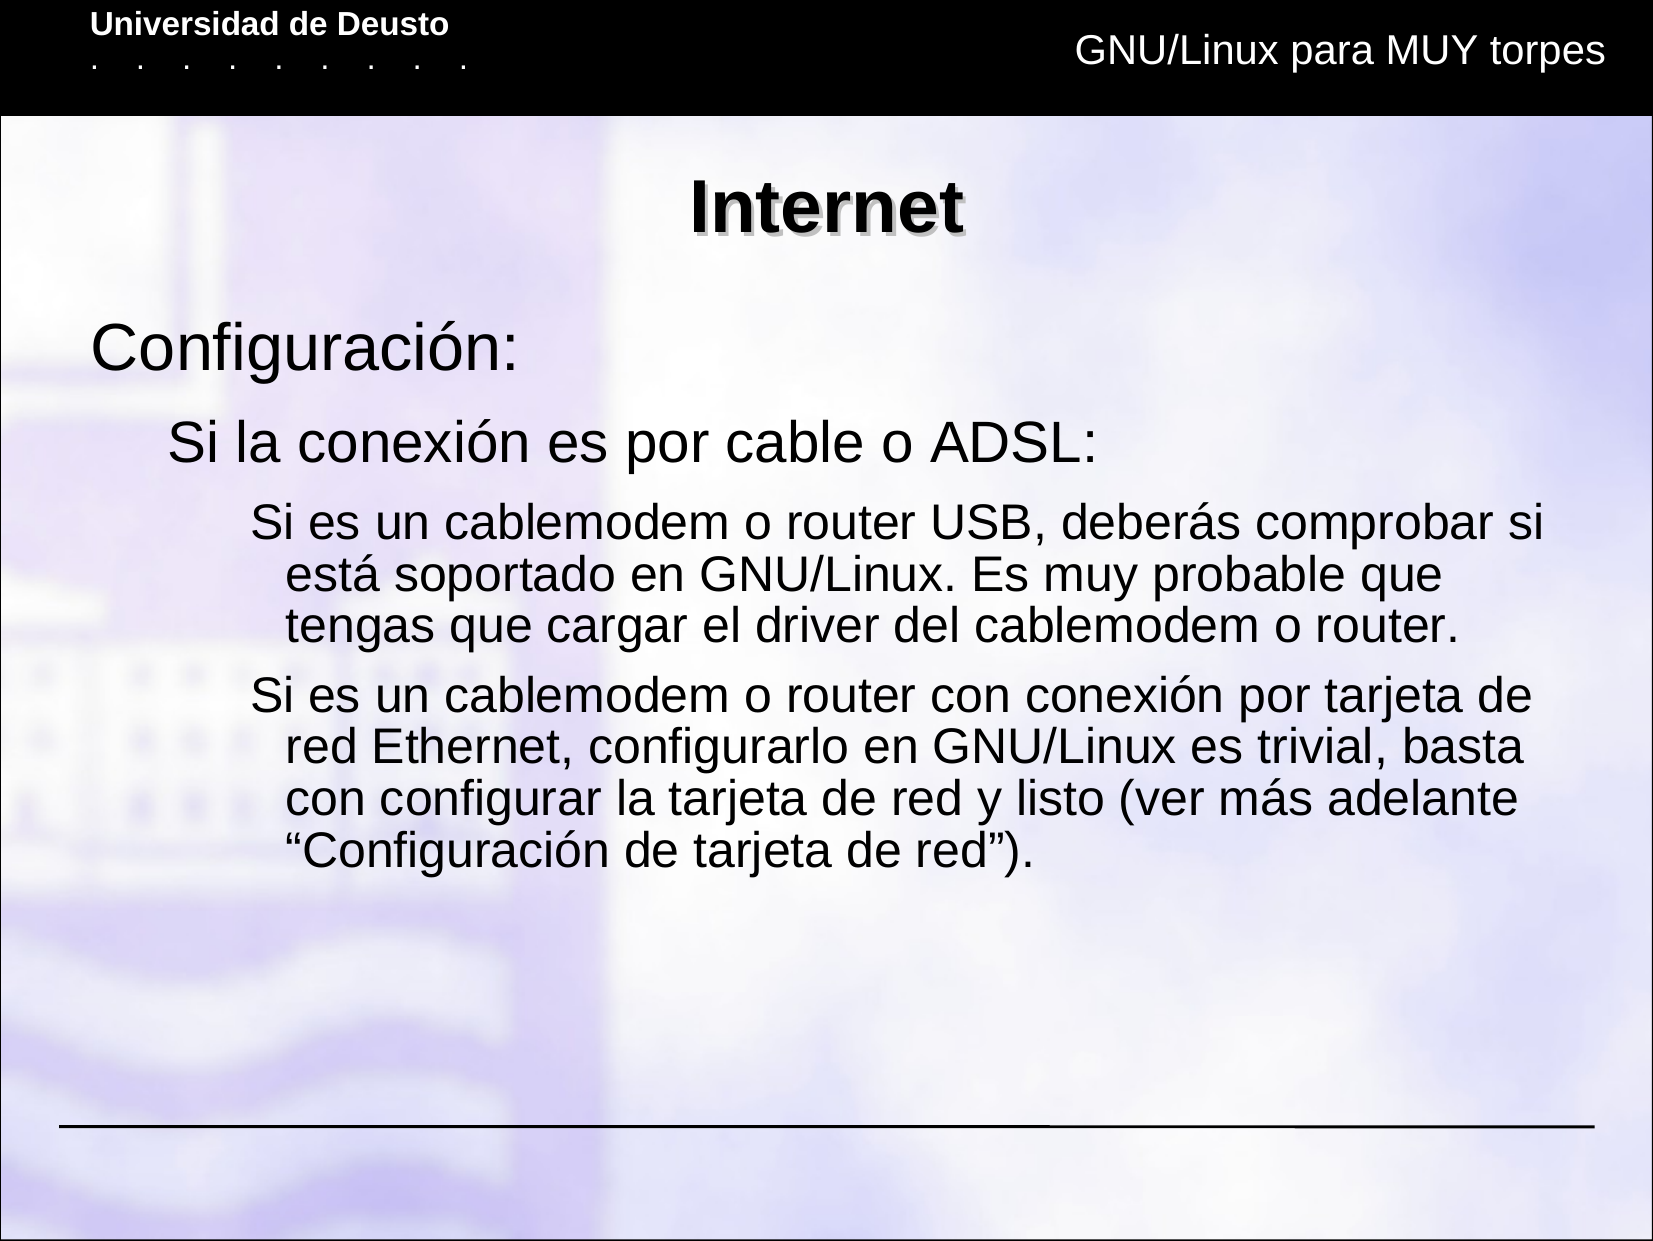

# Internet
Configuración:
Si la conexión es por cable o ADSL:
Si es un cablemodem o router USB, deberás comprobar si está soportado en GNU/Linux. Es muy probable que tengas que cargar el driver del cablemodem o router.
Si es un cablemodem o router con conexión por tarjeta de red Ethernet, configurarlo en GNU/Linux es trivial, basta con configurar la tarjeta de red y listo (ver más adelante “Configuración de tarjeta de red”).